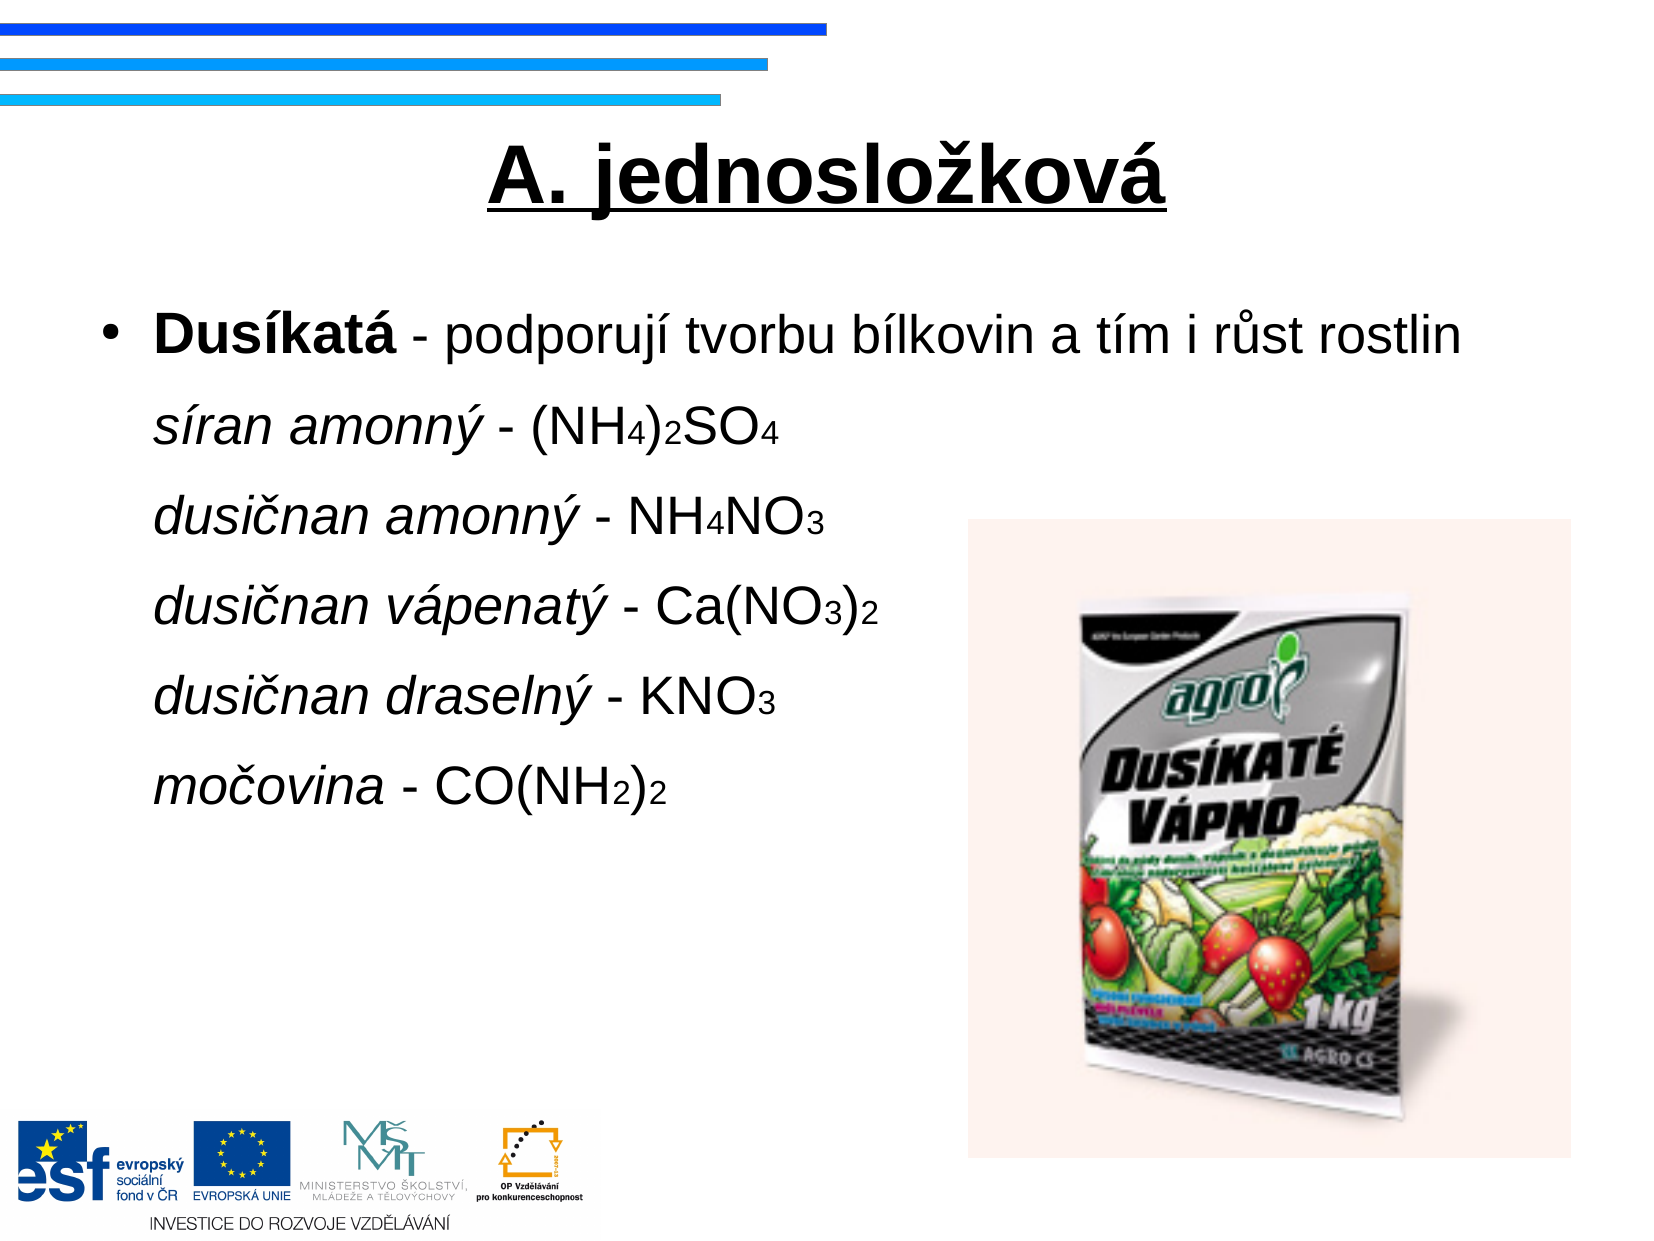

# A. jednosložková
Dusíkatá - podporují tvorbu bílkovin a tím i růst rostlin
síran amonný - (NH4)2SO4
dusičnan amonný - NH4NO3
dusičnan vápenatý - Ca(NO3)2
dusičnan draselný - KNO3
močovina - CO(NH2)2